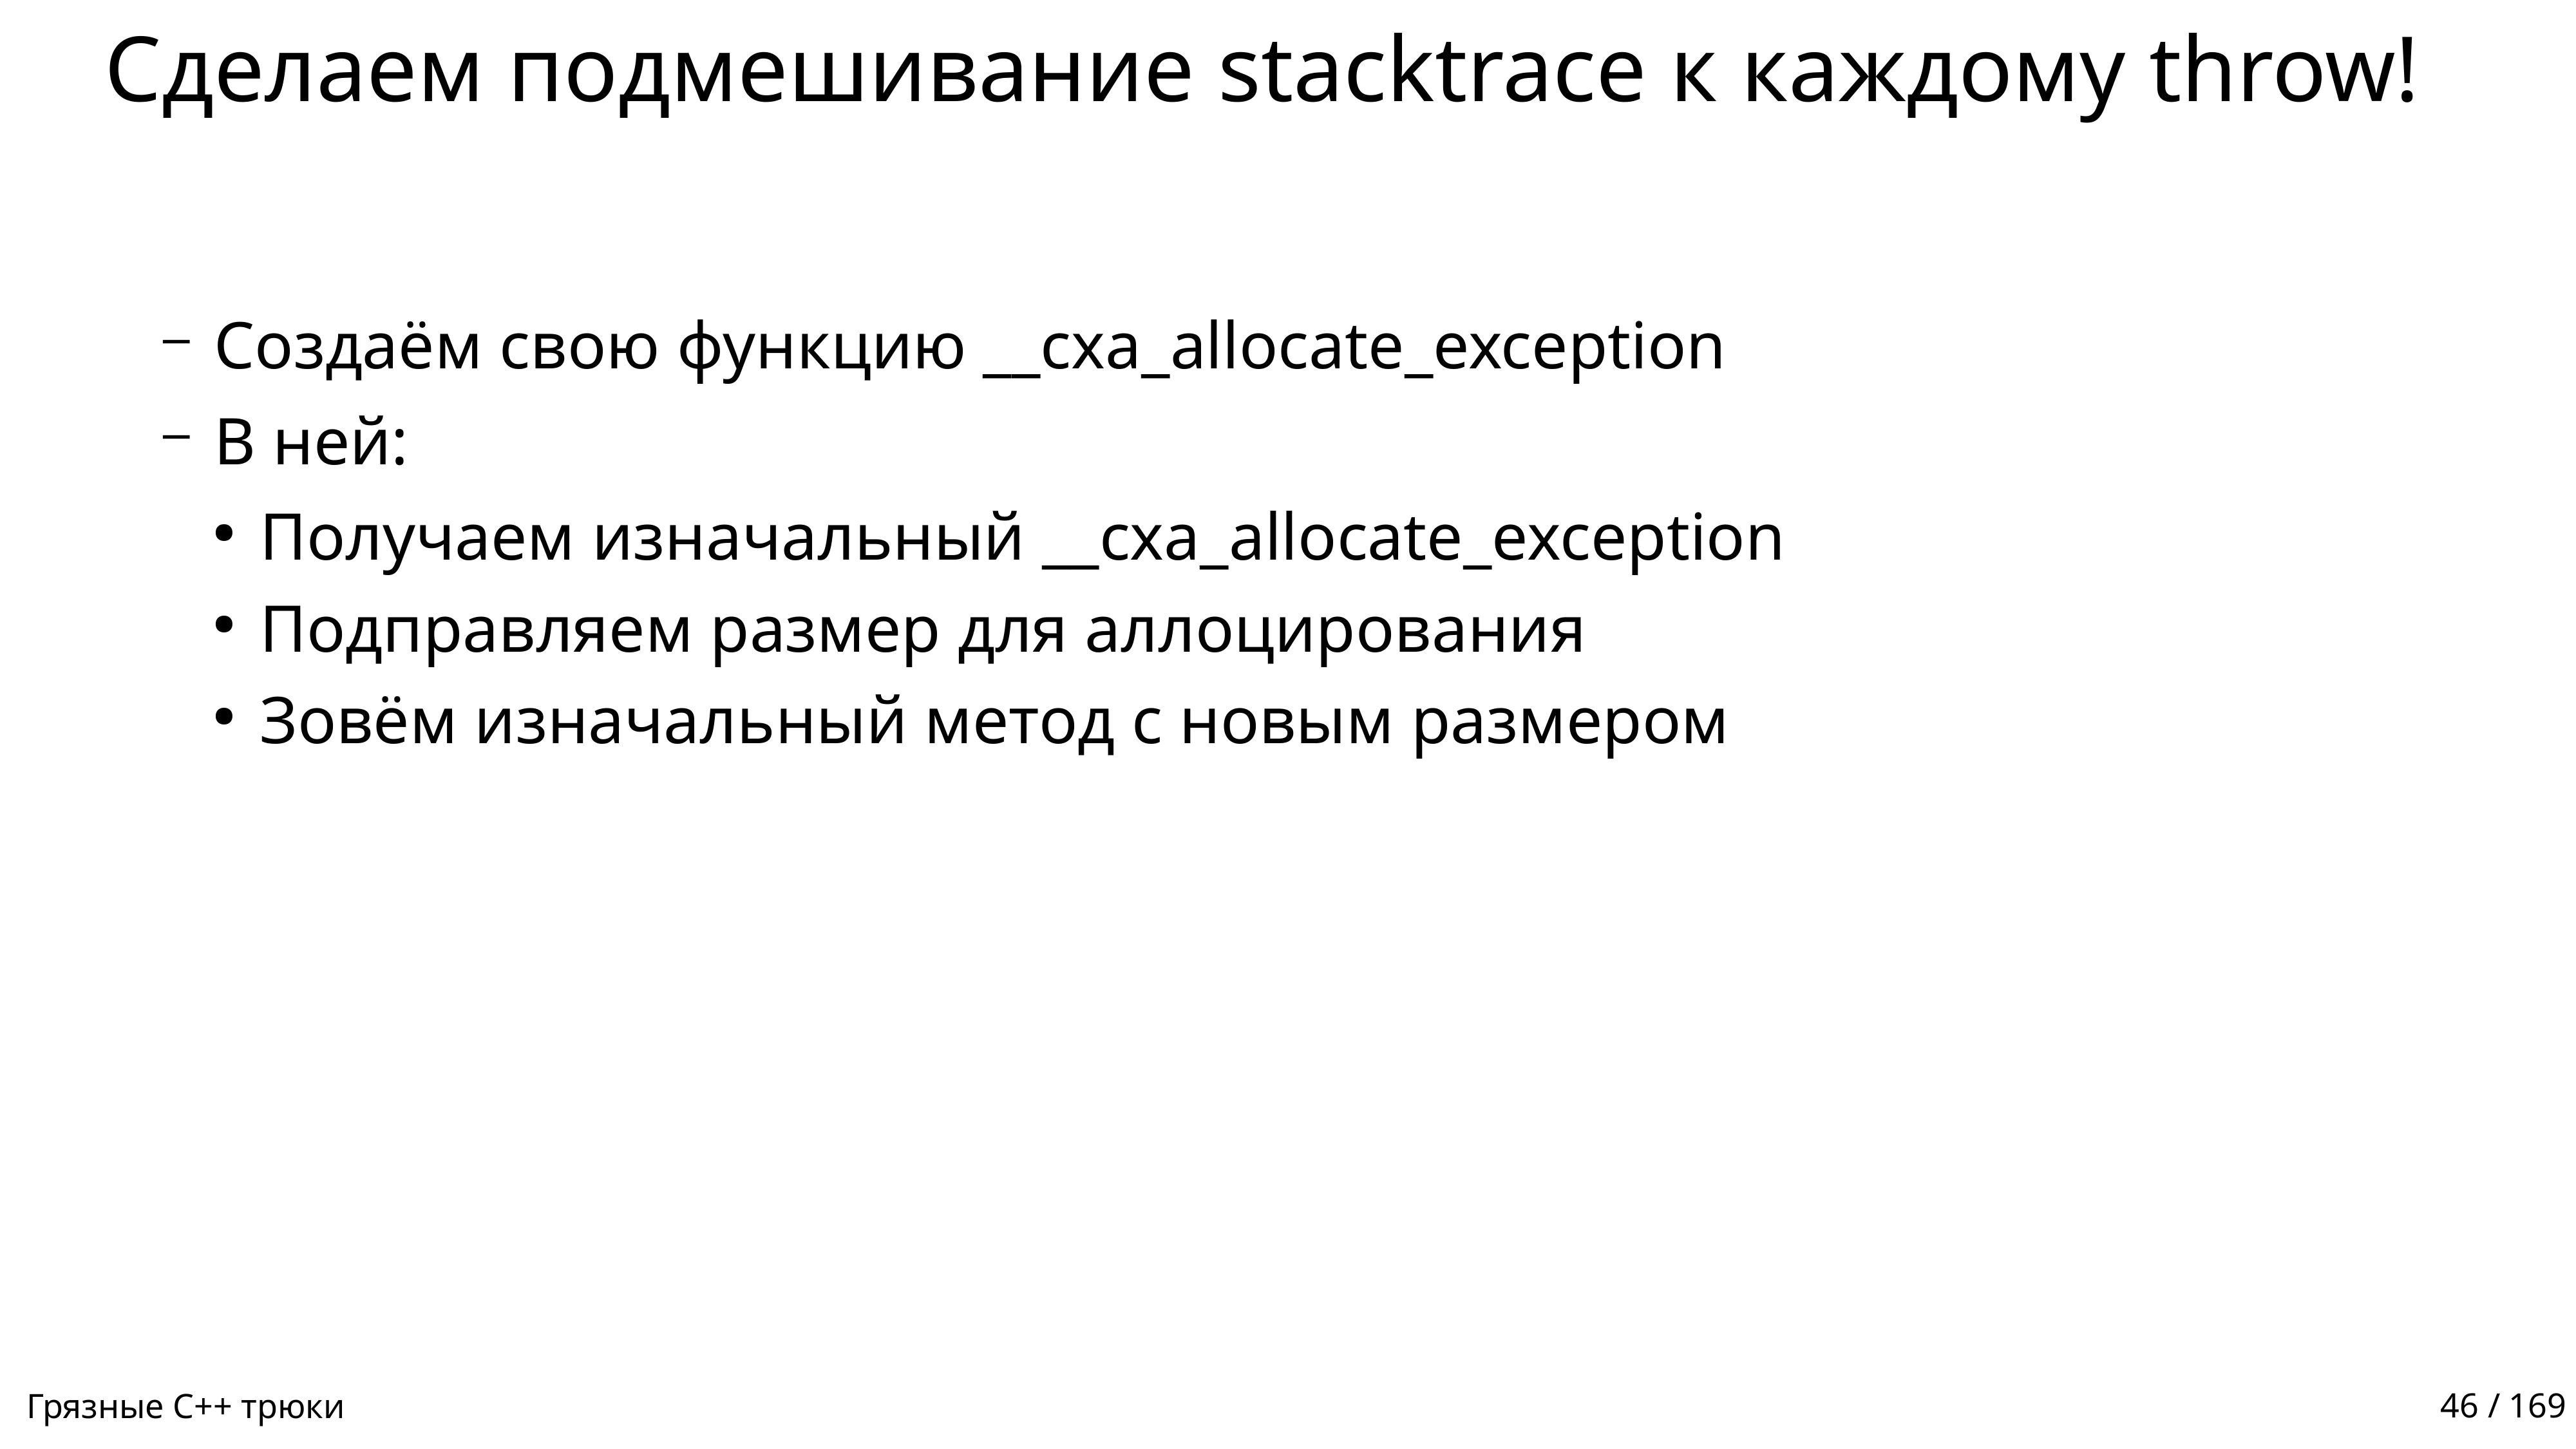

Сделаем подмешивание stacktrace к каждому throw!
# Создаём свою функцию __cxa_allocate_exception
 В ней:
 Получаем изначальный __cxa_allocate_exception
 Подправляем размер для аллоцирования
 Зовём изначальный метод с новым размером
Грязные C++ трюки